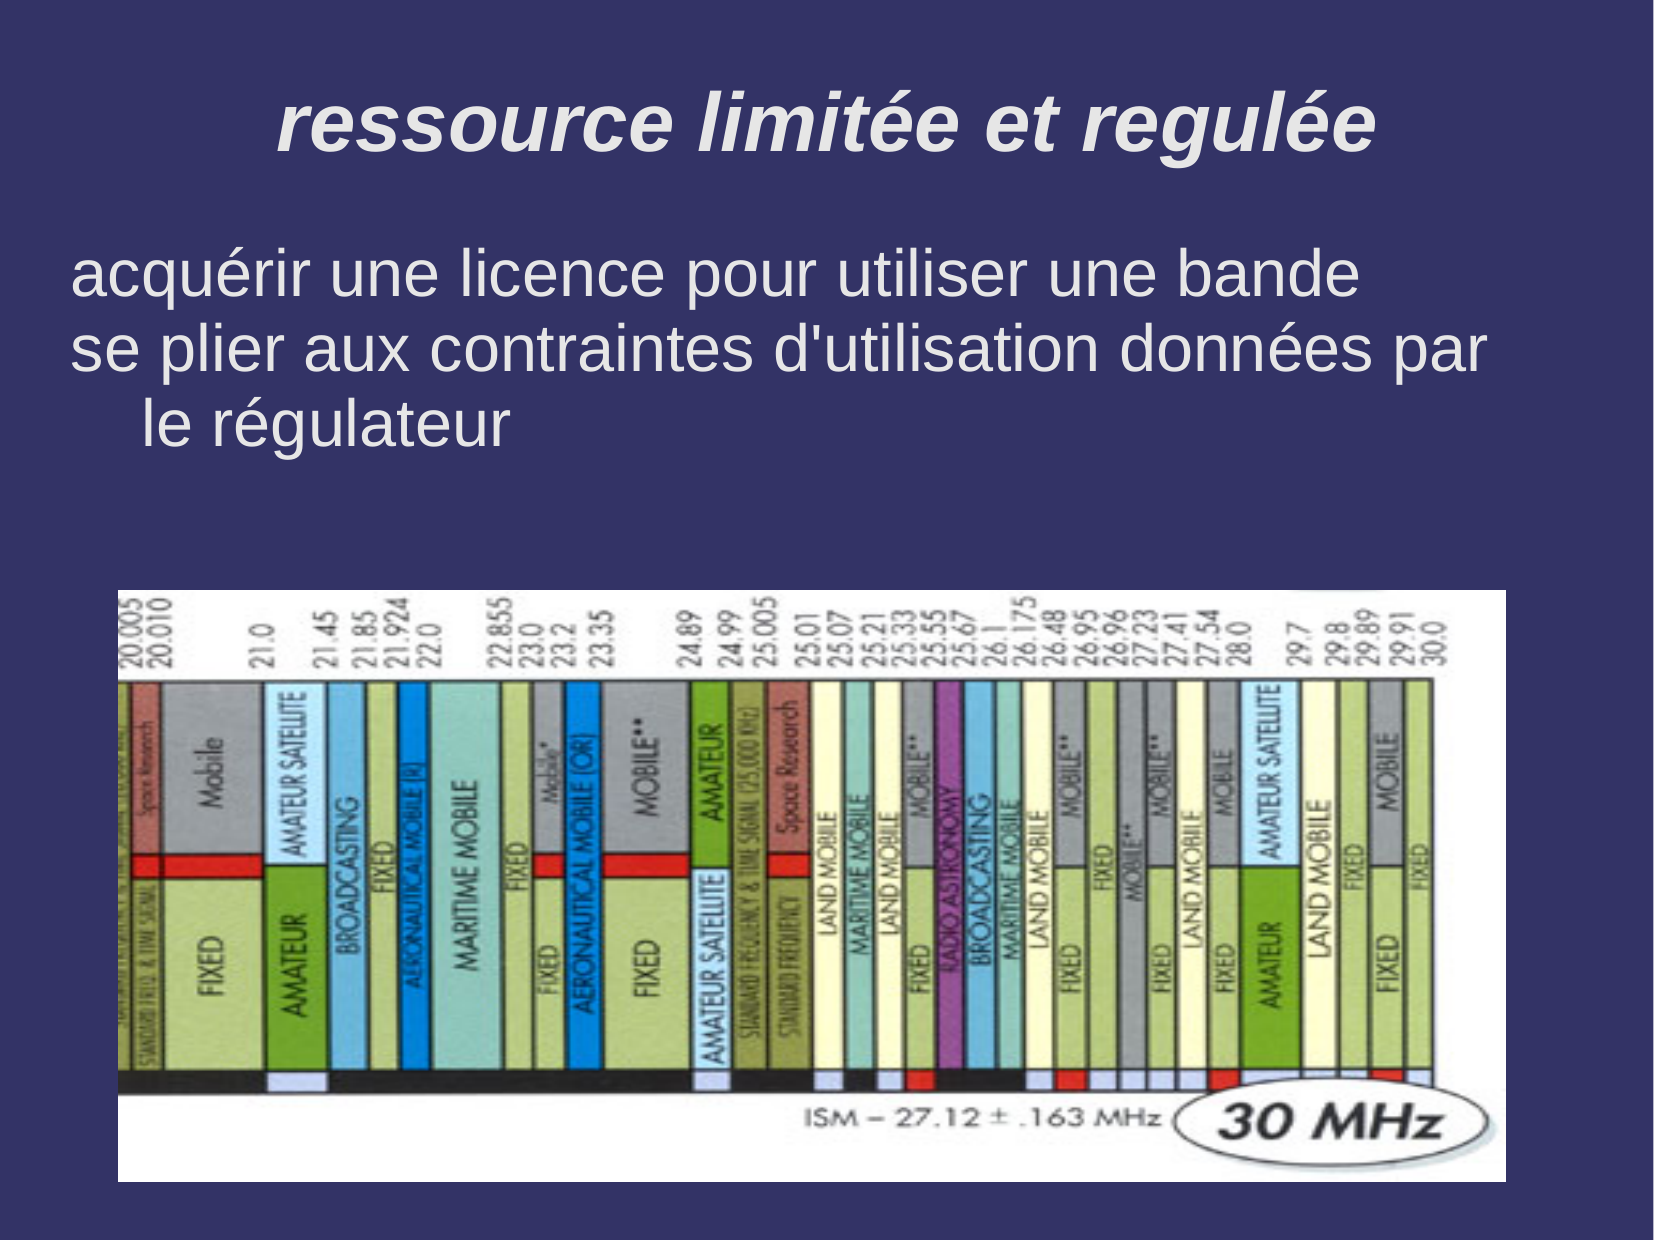

# ressource limitée et regulée
acquérir une licence pour utiliser une bande
se plier aux contraintes d'utilisation données par le régulateur